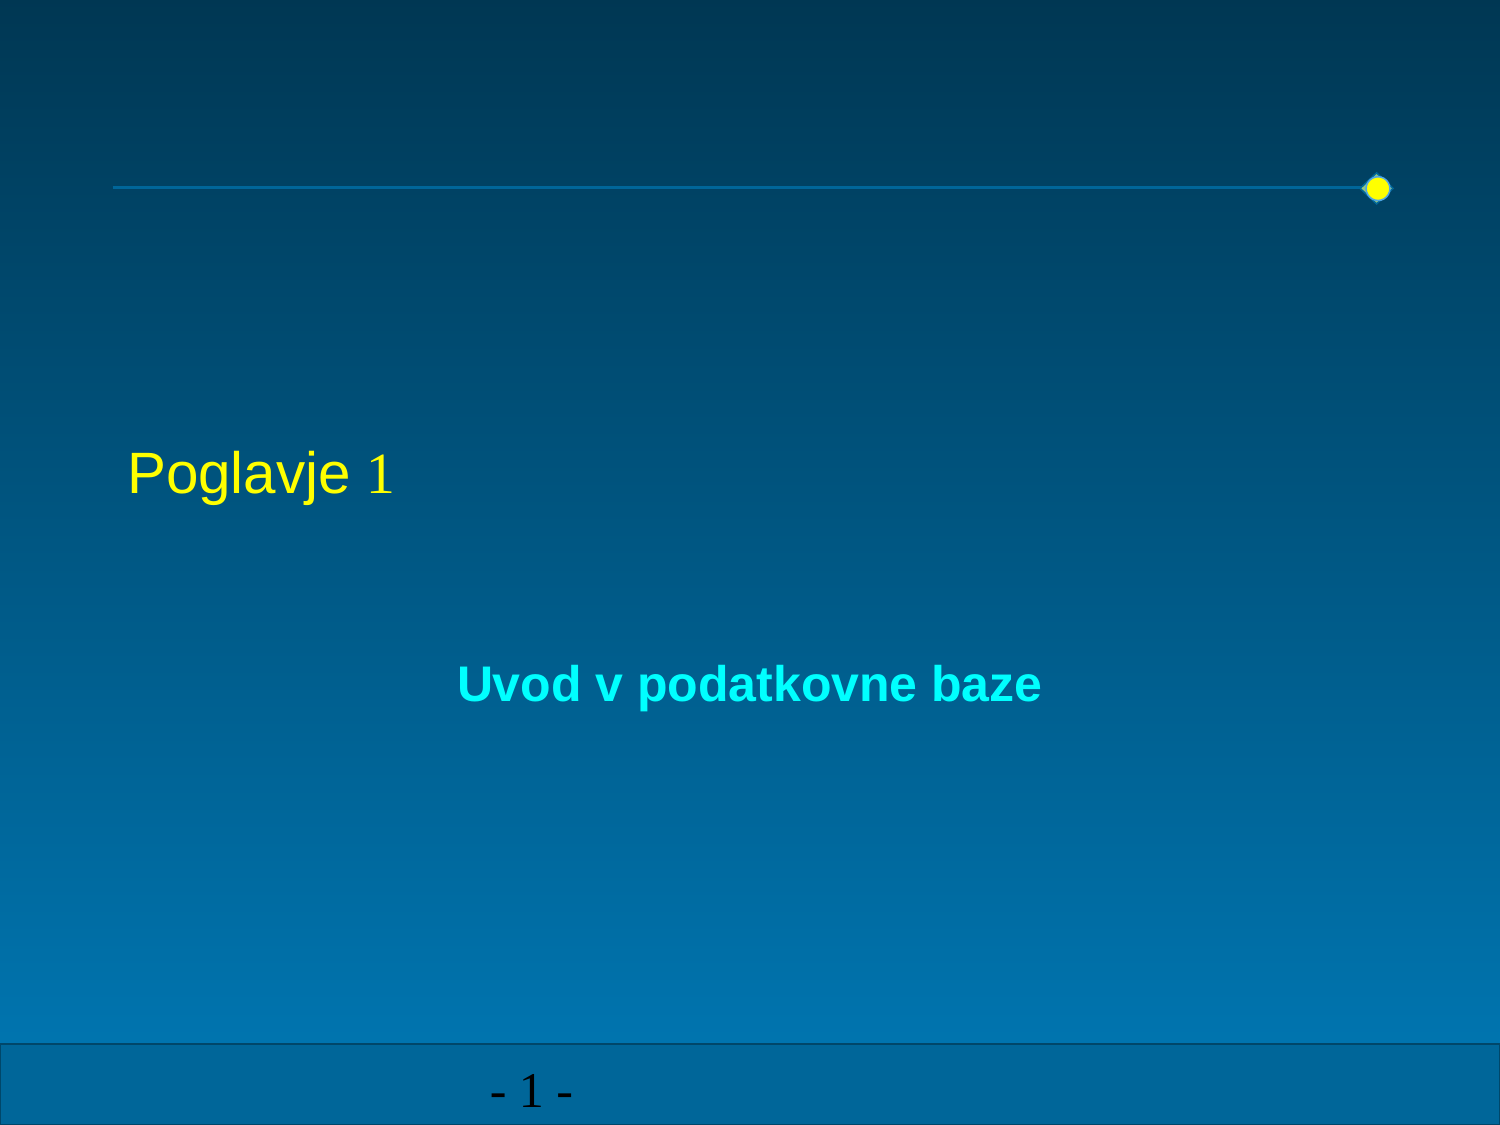

# Poglavje 1
Uvod v podatkovne baze
(c) Pearson Education 2005